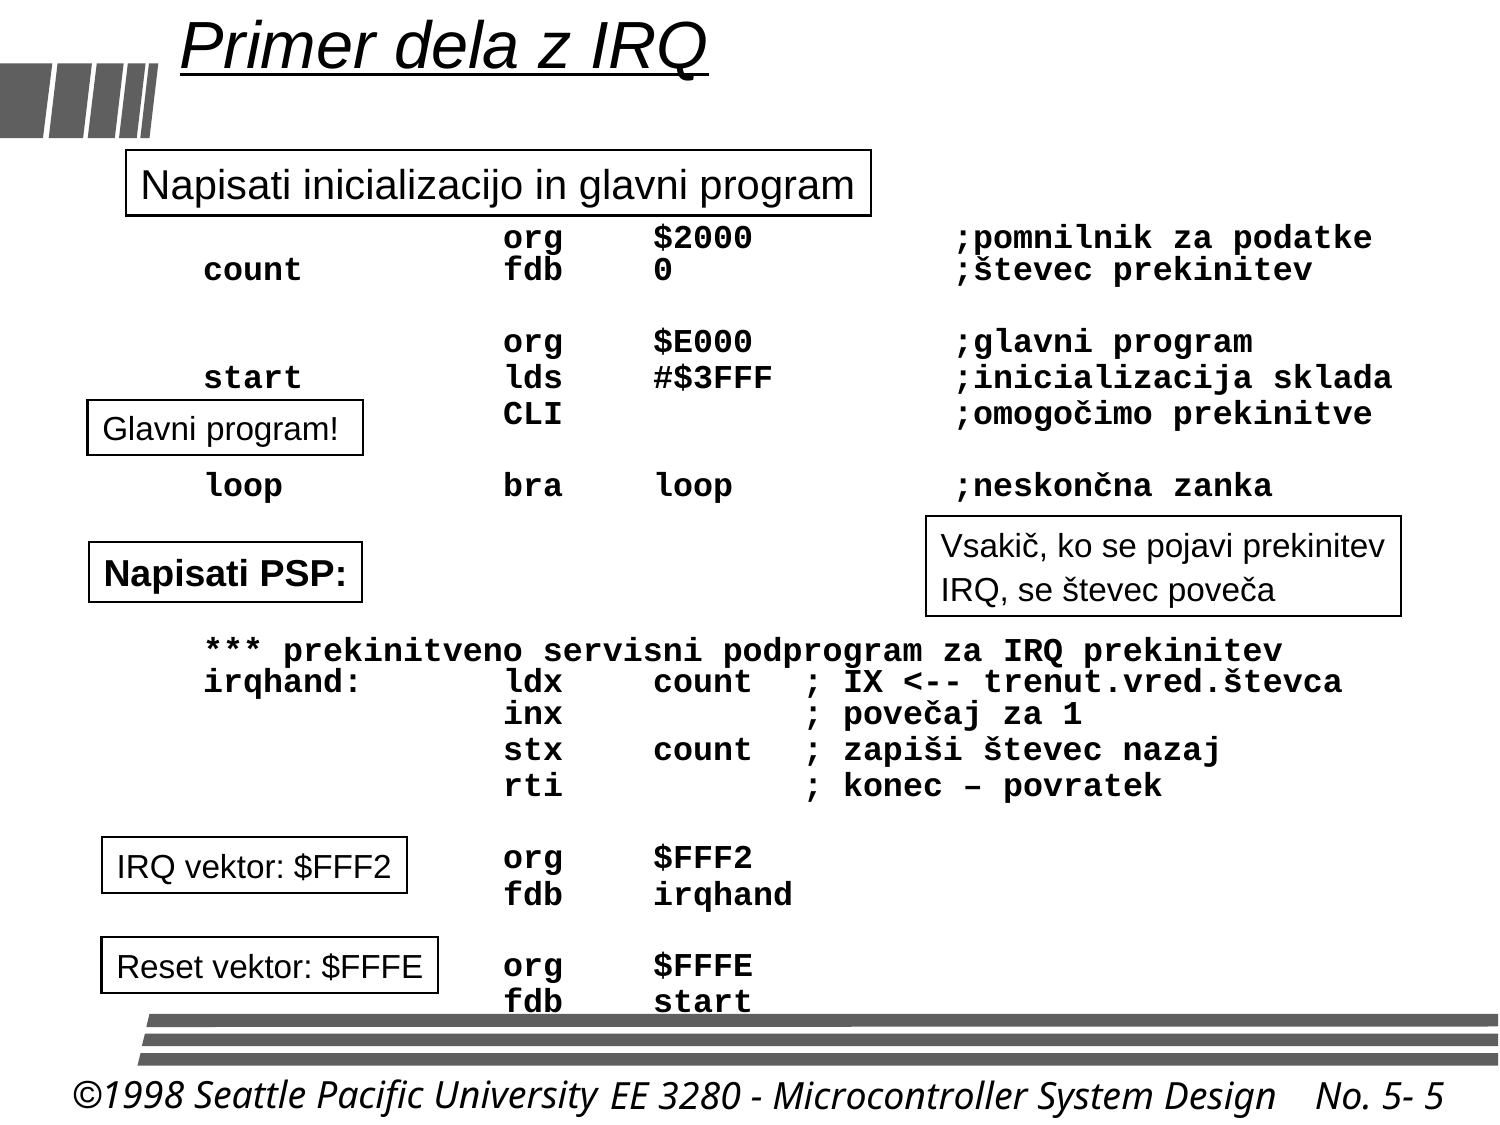

# Primer dela z IRQ
Napisati inicializacijo in glavni program
		org 	$2000		;pomnilnik za podatke
count		fdb	0		;števec prekinitev
		org	$E000		;glavni program
start		lds	#$3FFF		;inicializacija sklada
		CLI			;omogočimo prekinitve
loop		bra	loop		;neskončna zanka
Glavni program!
Vsakič, ko se pojavi prekinitev
IRQ, se števec poveča
Napisati PSP:
*** prekinitveno servisni podprogram za IRQ prekinitev
irqhand:	ldx	count	; IX <-- trenut.vred.števca
		inx		; povečaj za 1
		stx	count	; zapiši števec nazaj
		rti		; konec – povratek
		org	$FFF2
		fdb	irqhand
		org	$FFFE
		fdb	start
IRQ vektor: $FFF2
Reset vektor: $FFFE